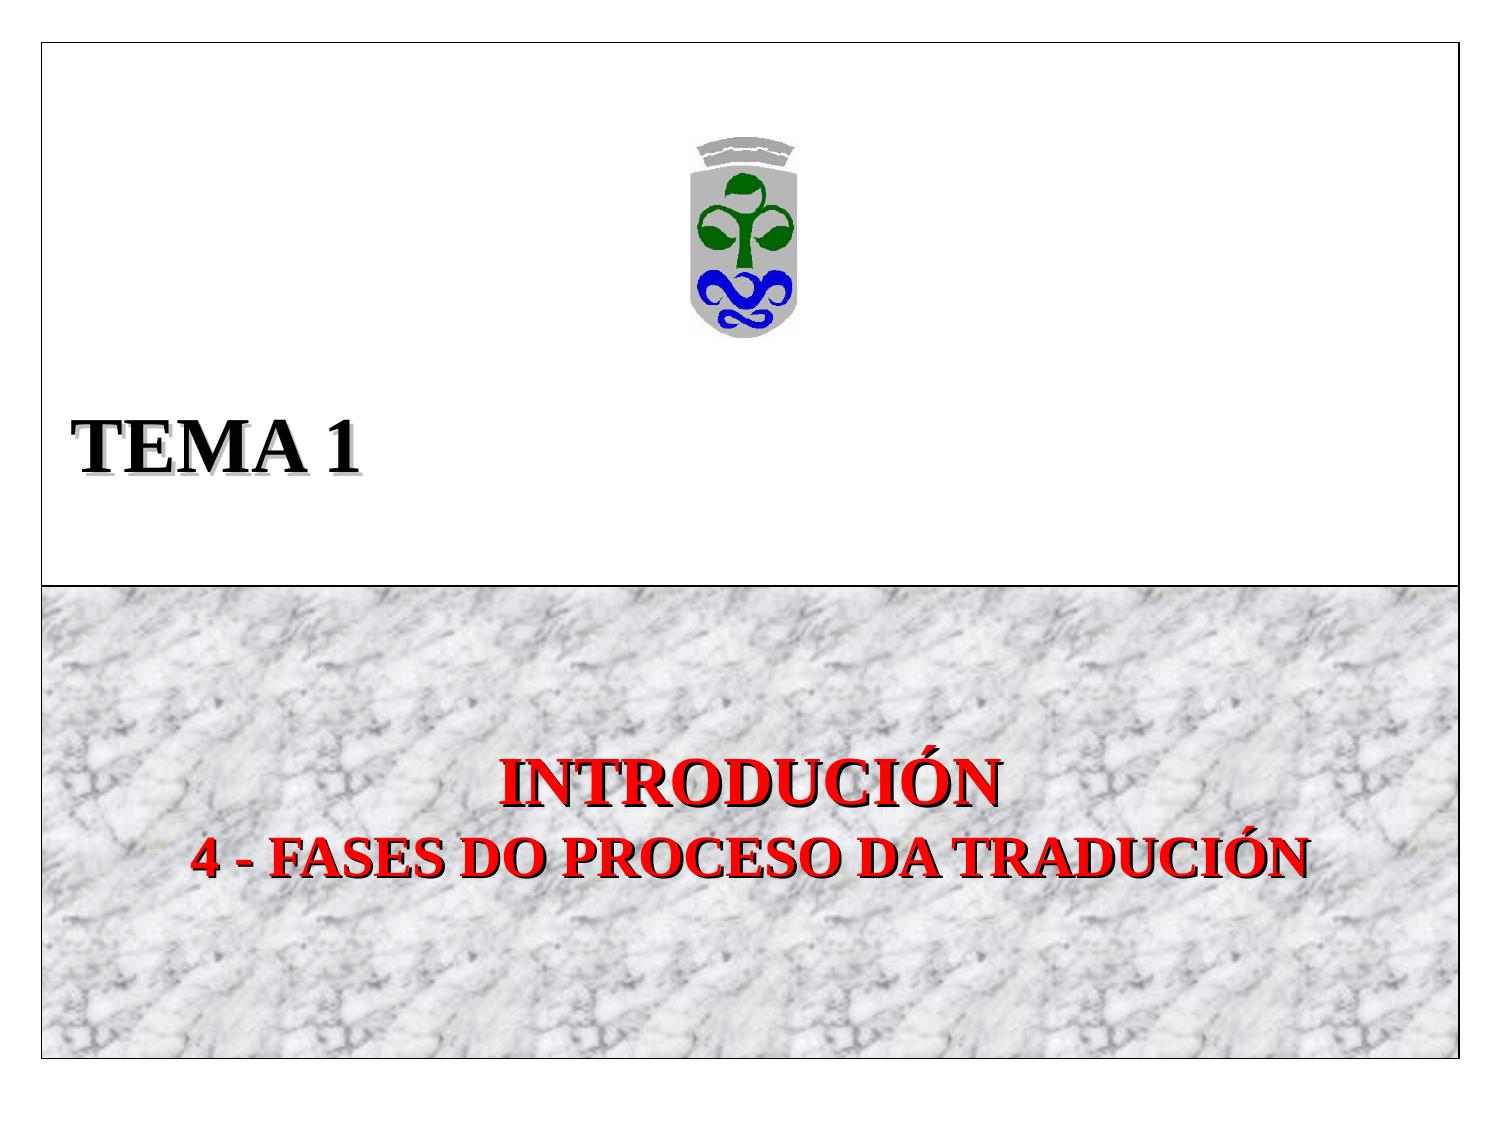

TEMA 1
INTRODUCIÓN
4 - FASES DO PROCESO DA TRADUCIÓN